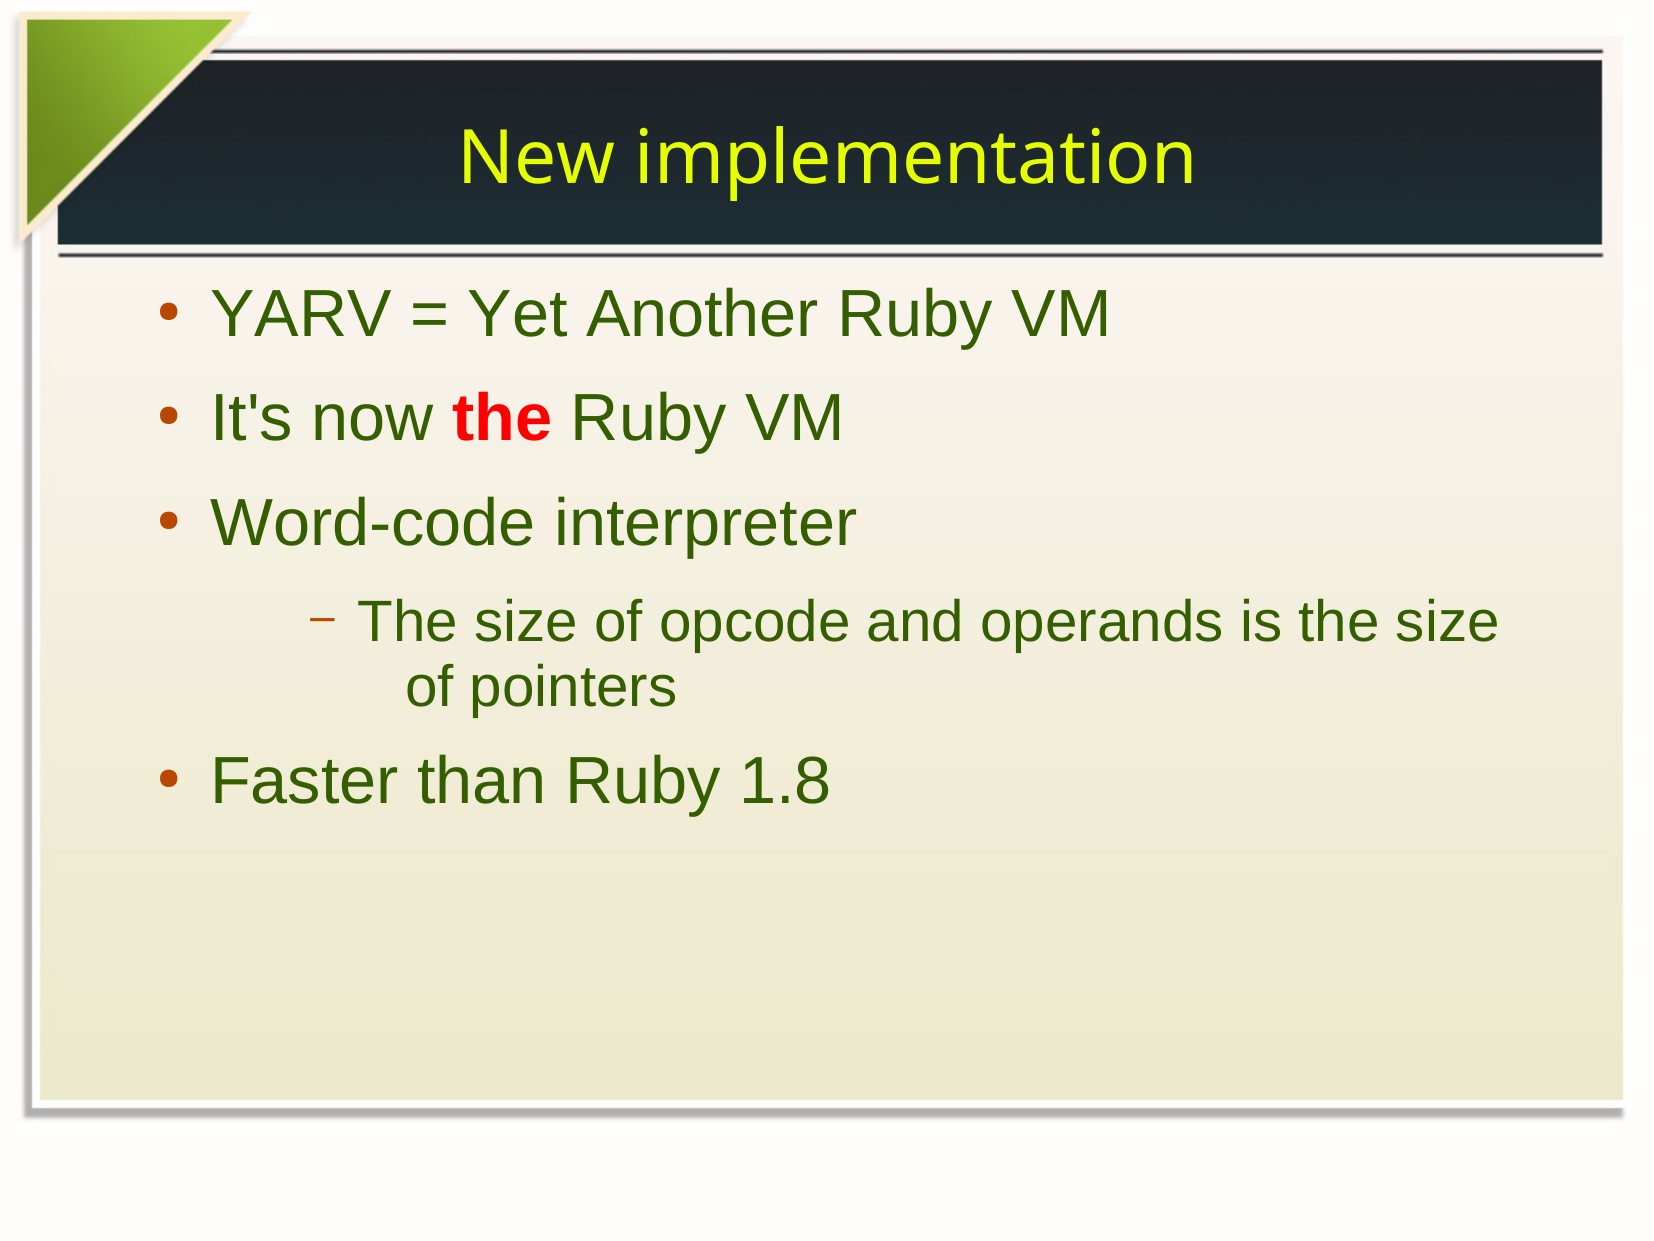

# New implementation
YARV = Yet Another Ruby VM
It's now the Ruby VM
Word-code interpreter
The size of opcode and operands is the size of pointers
Faster than Ruby 1.8